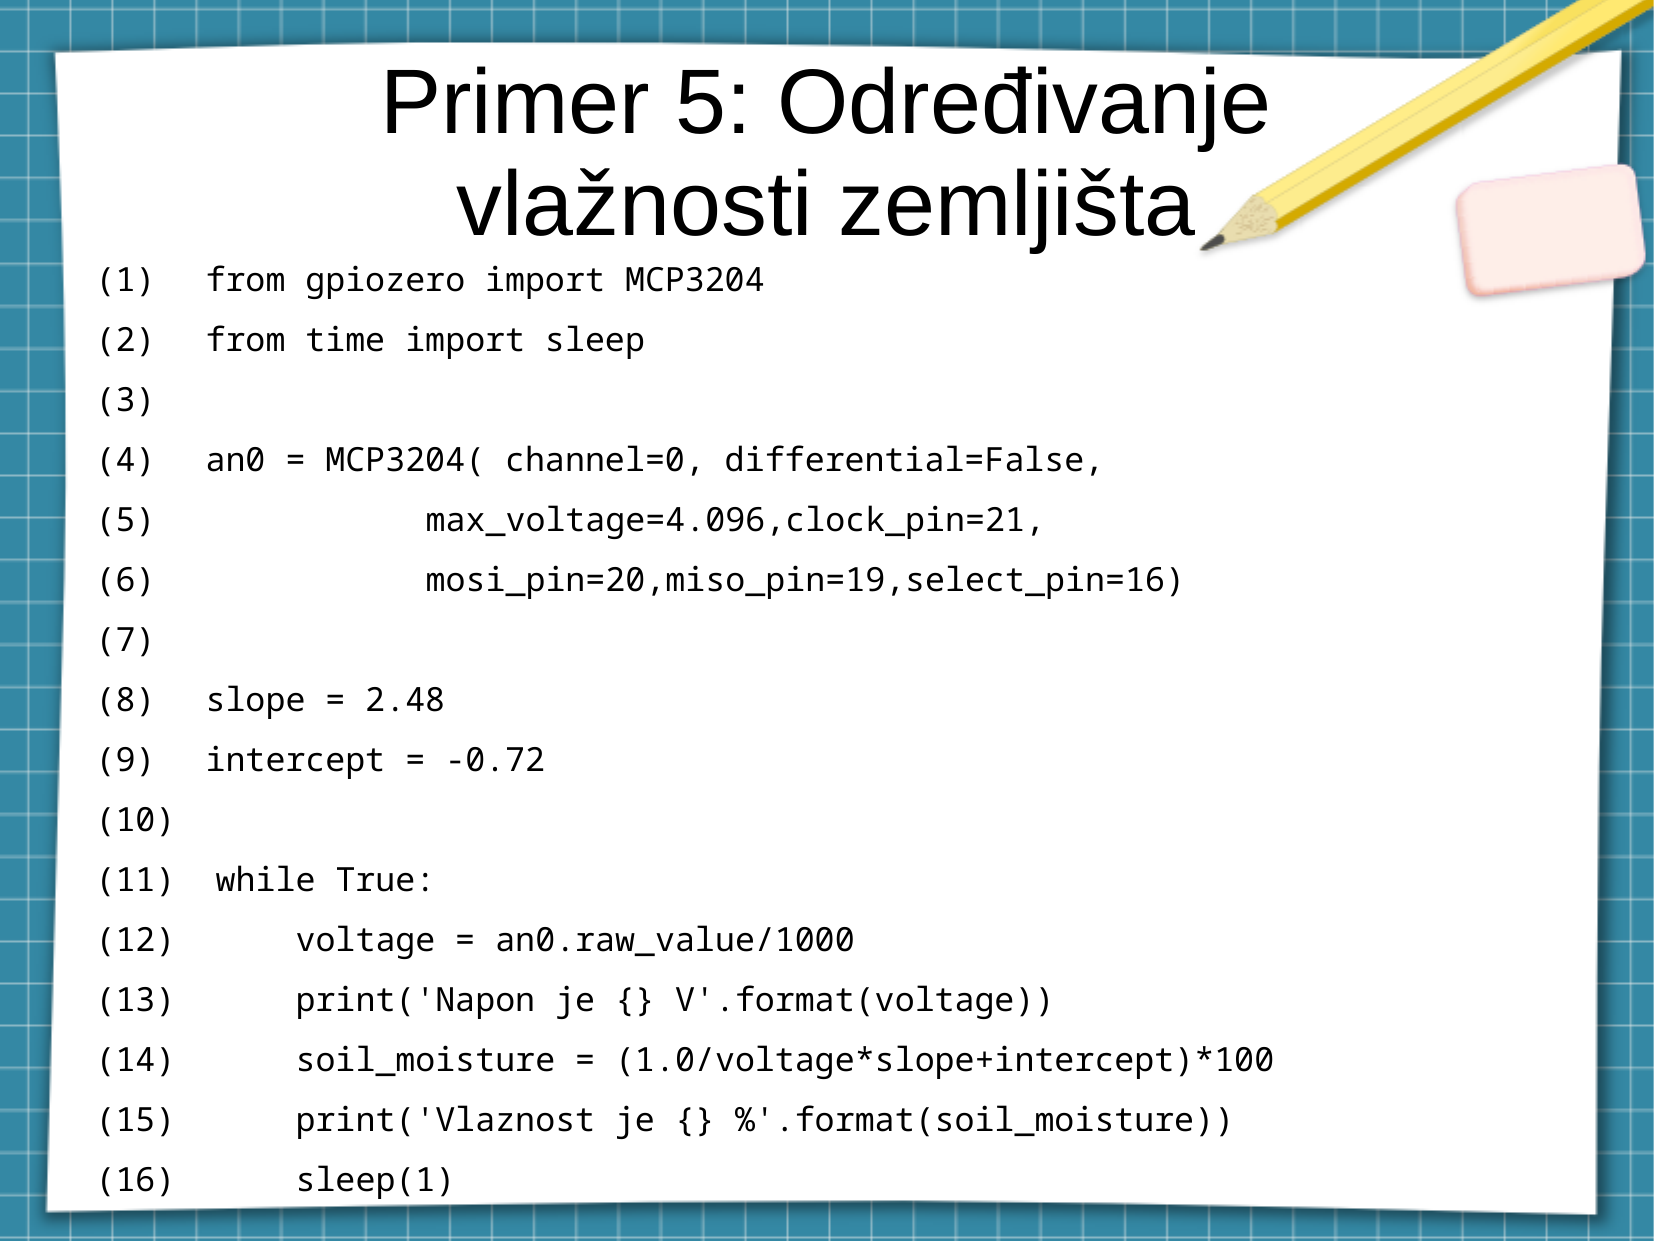

# Primer 5: Određivanje vlažnosti zemljišta
from gpiozero import MCP3204
from time import sleep
an0 = MCP3204( channel=0, differential=False,
 max_voltage=4.096,clock_pin=21,
 mosi_pin=20,miso_pin=19,select_pin=16)
slope = 2.48
intercept = -0.72
while True:
 voltage = an0.raw_value/1000
 print('Napon je {} V'.format(voltage))
 soil_moisture = (1.0/voltage*slope+intercept)*100
 print('Vlaznost je {} %'.format(soil_moisture))
 sleep(1)